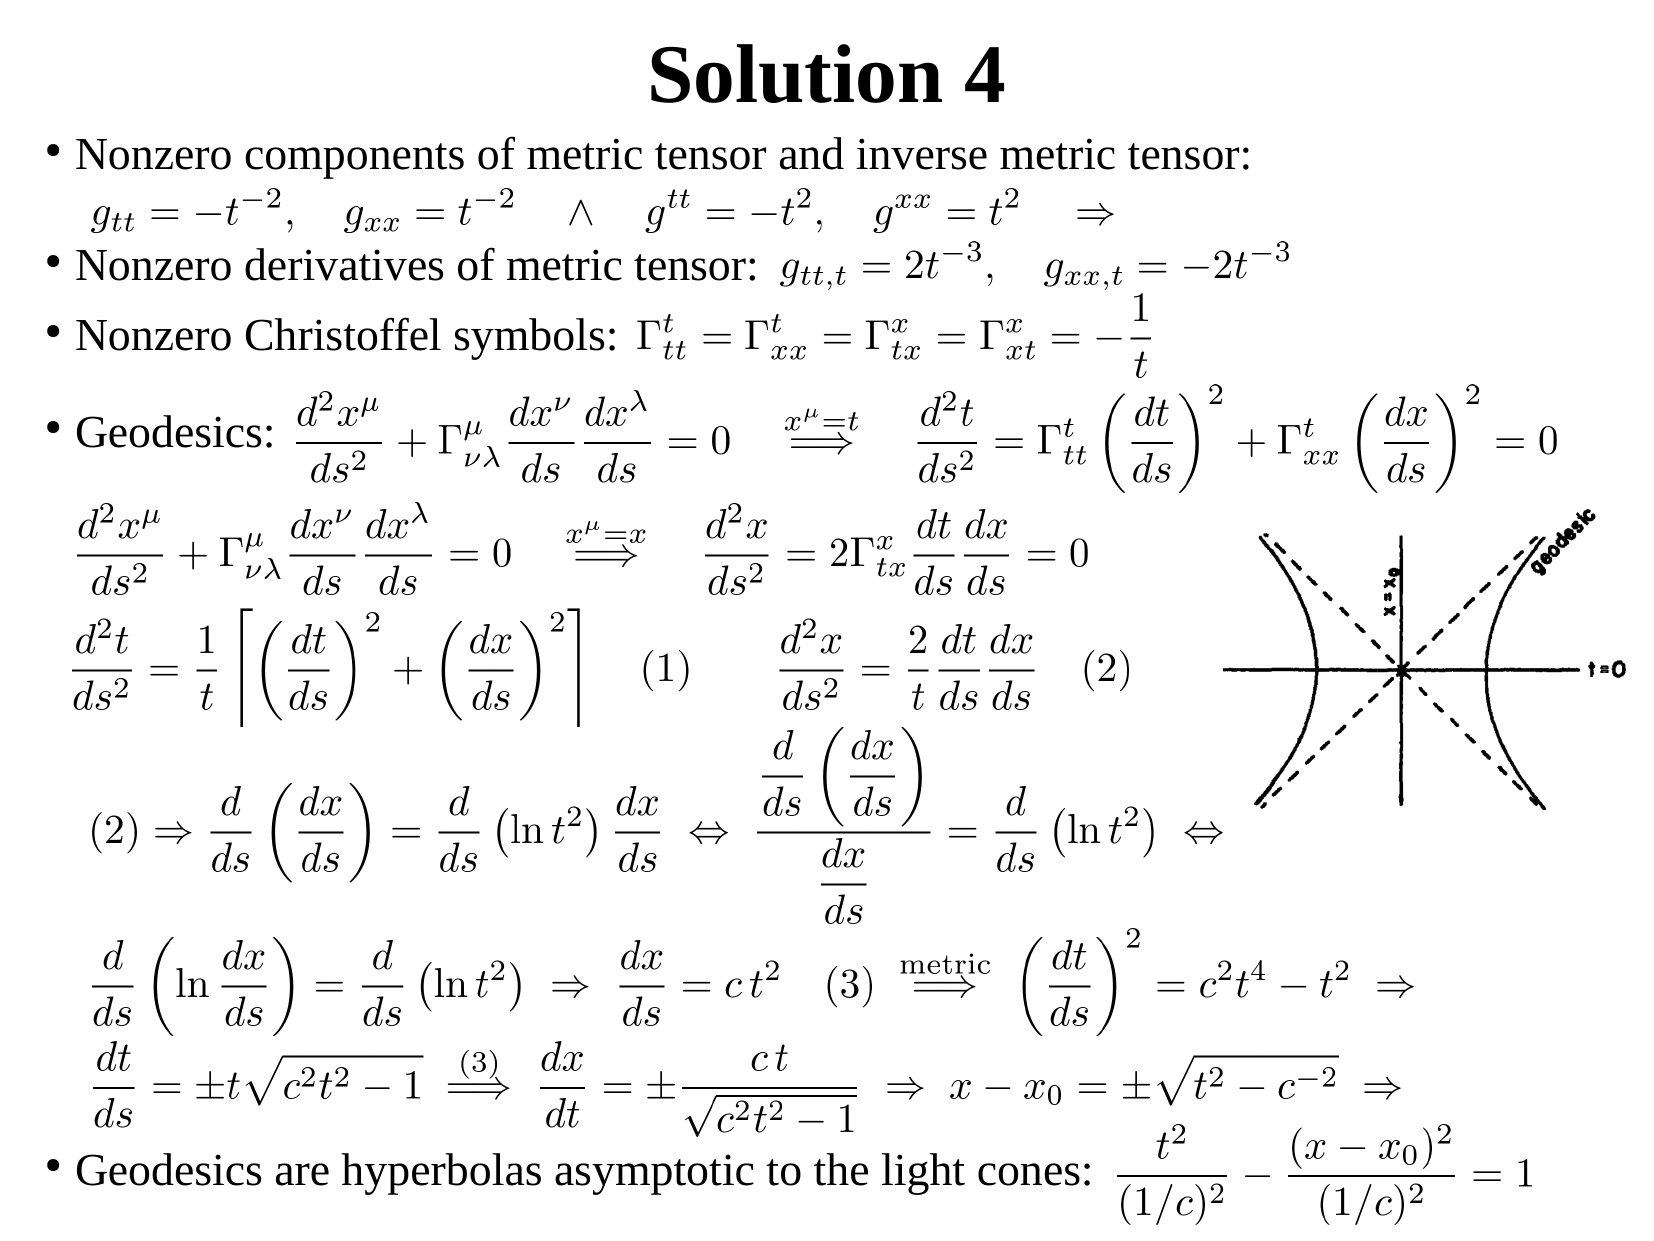

Solution 4
# Nonzero components of metric tensor and inverse metric tensor:
Nonzero derivatives of metric tensor:
Nonzero Christoffel symbols:
Geodesics:
Geodesics are hyperbolas asymptotic to the light cones: